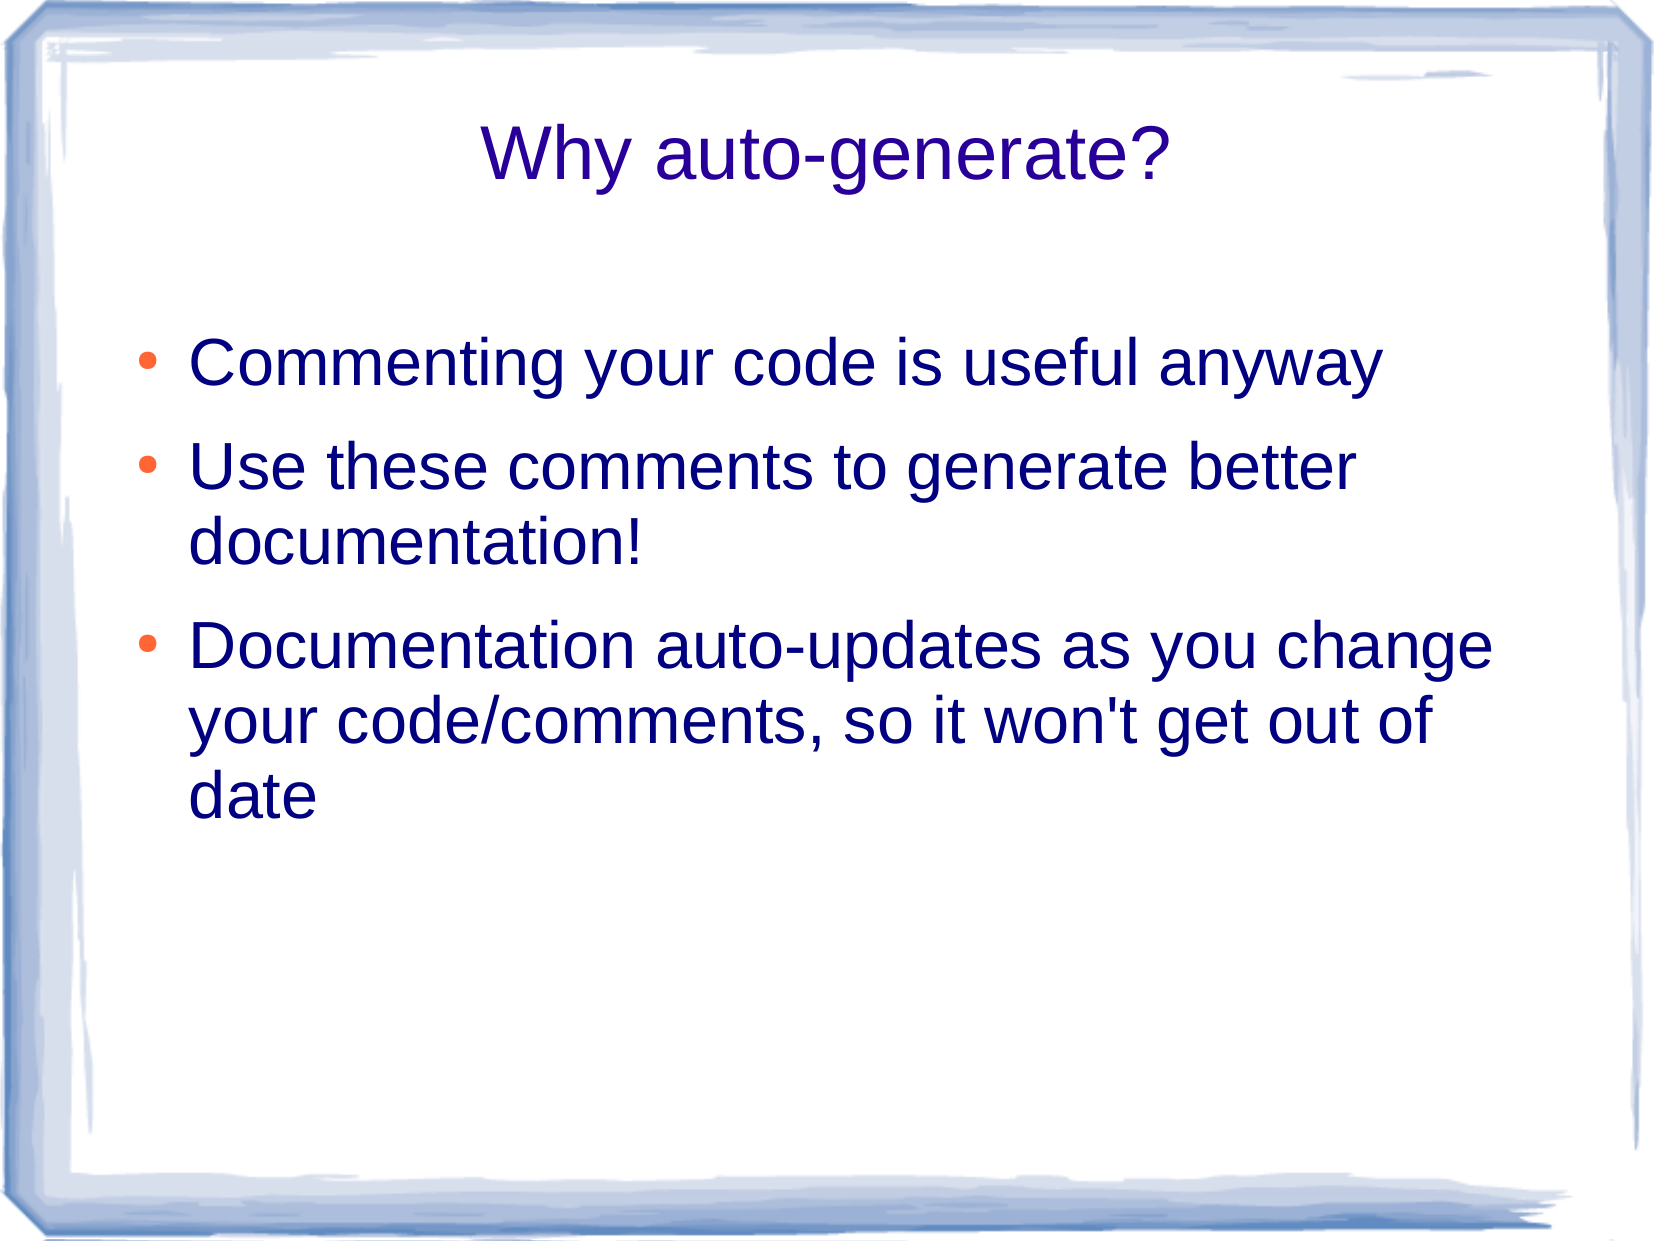

# Why auto-generate?
Commenting your code is useful anyway
Use these comments to generate better documentation!
Documentation auto-updates as you change your code/comments, so it won't get out of date